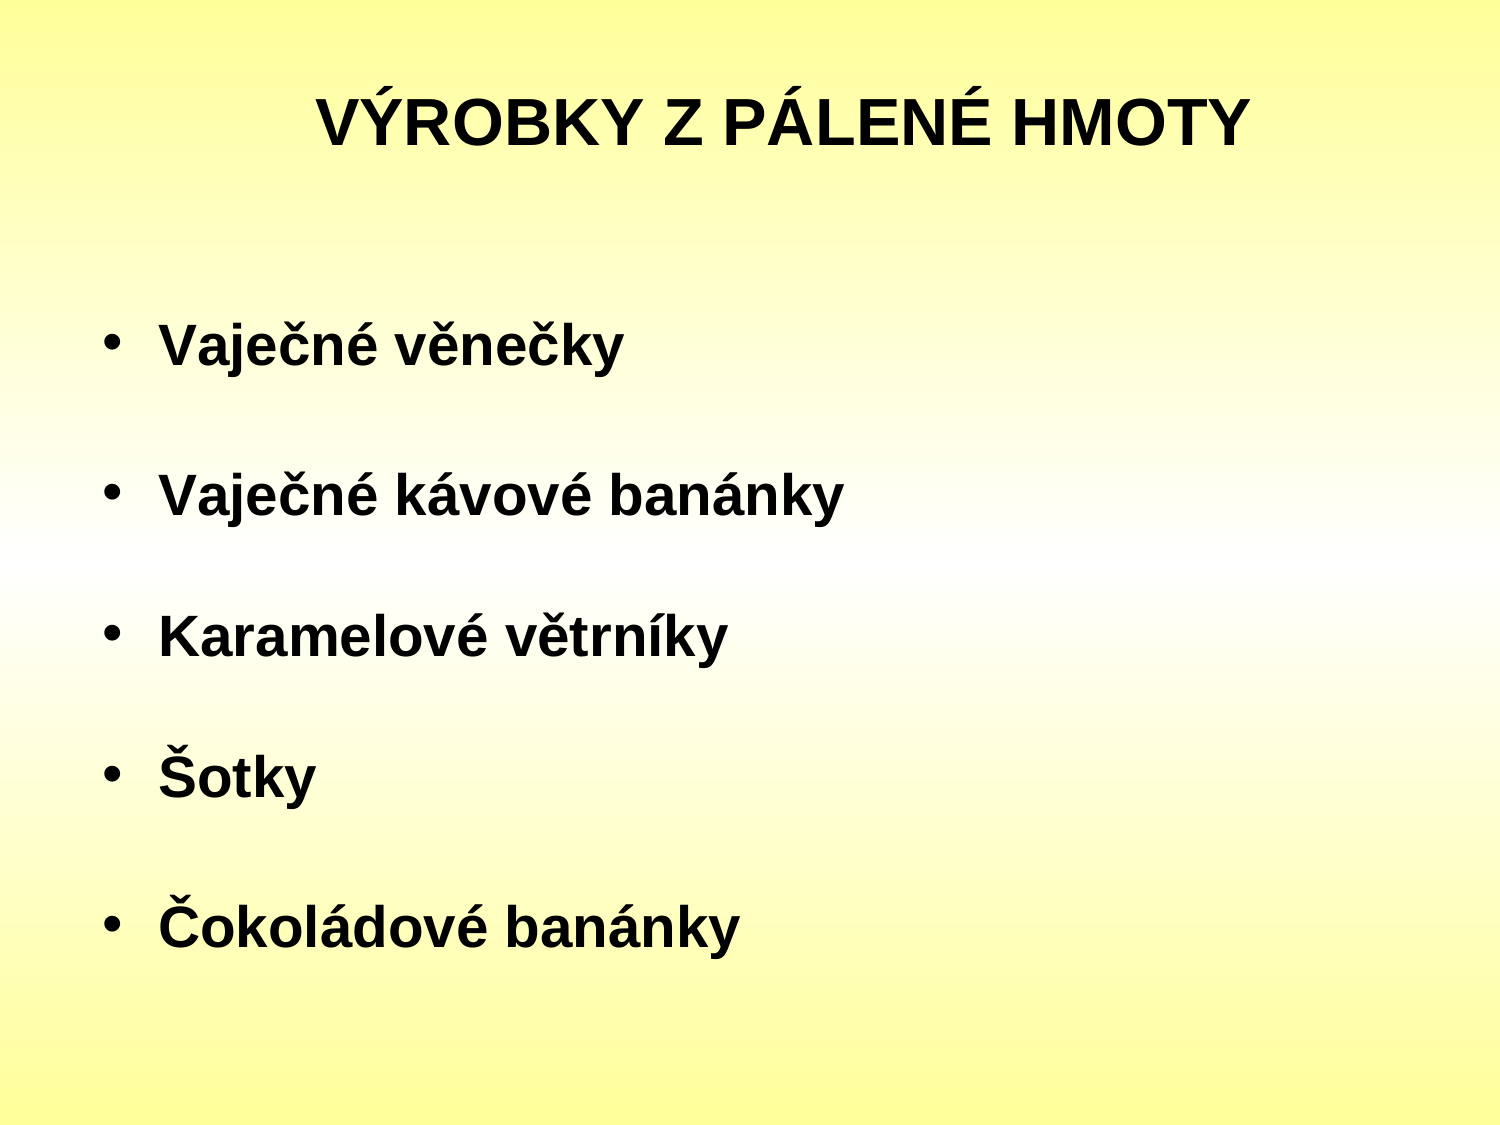

# VÝROBKY Z PÁLENÉ HMOTY
Vaječné věnečky
Vaječné kávové banánky
Karamelové větrníky
Šotky
Čokoládové banánky